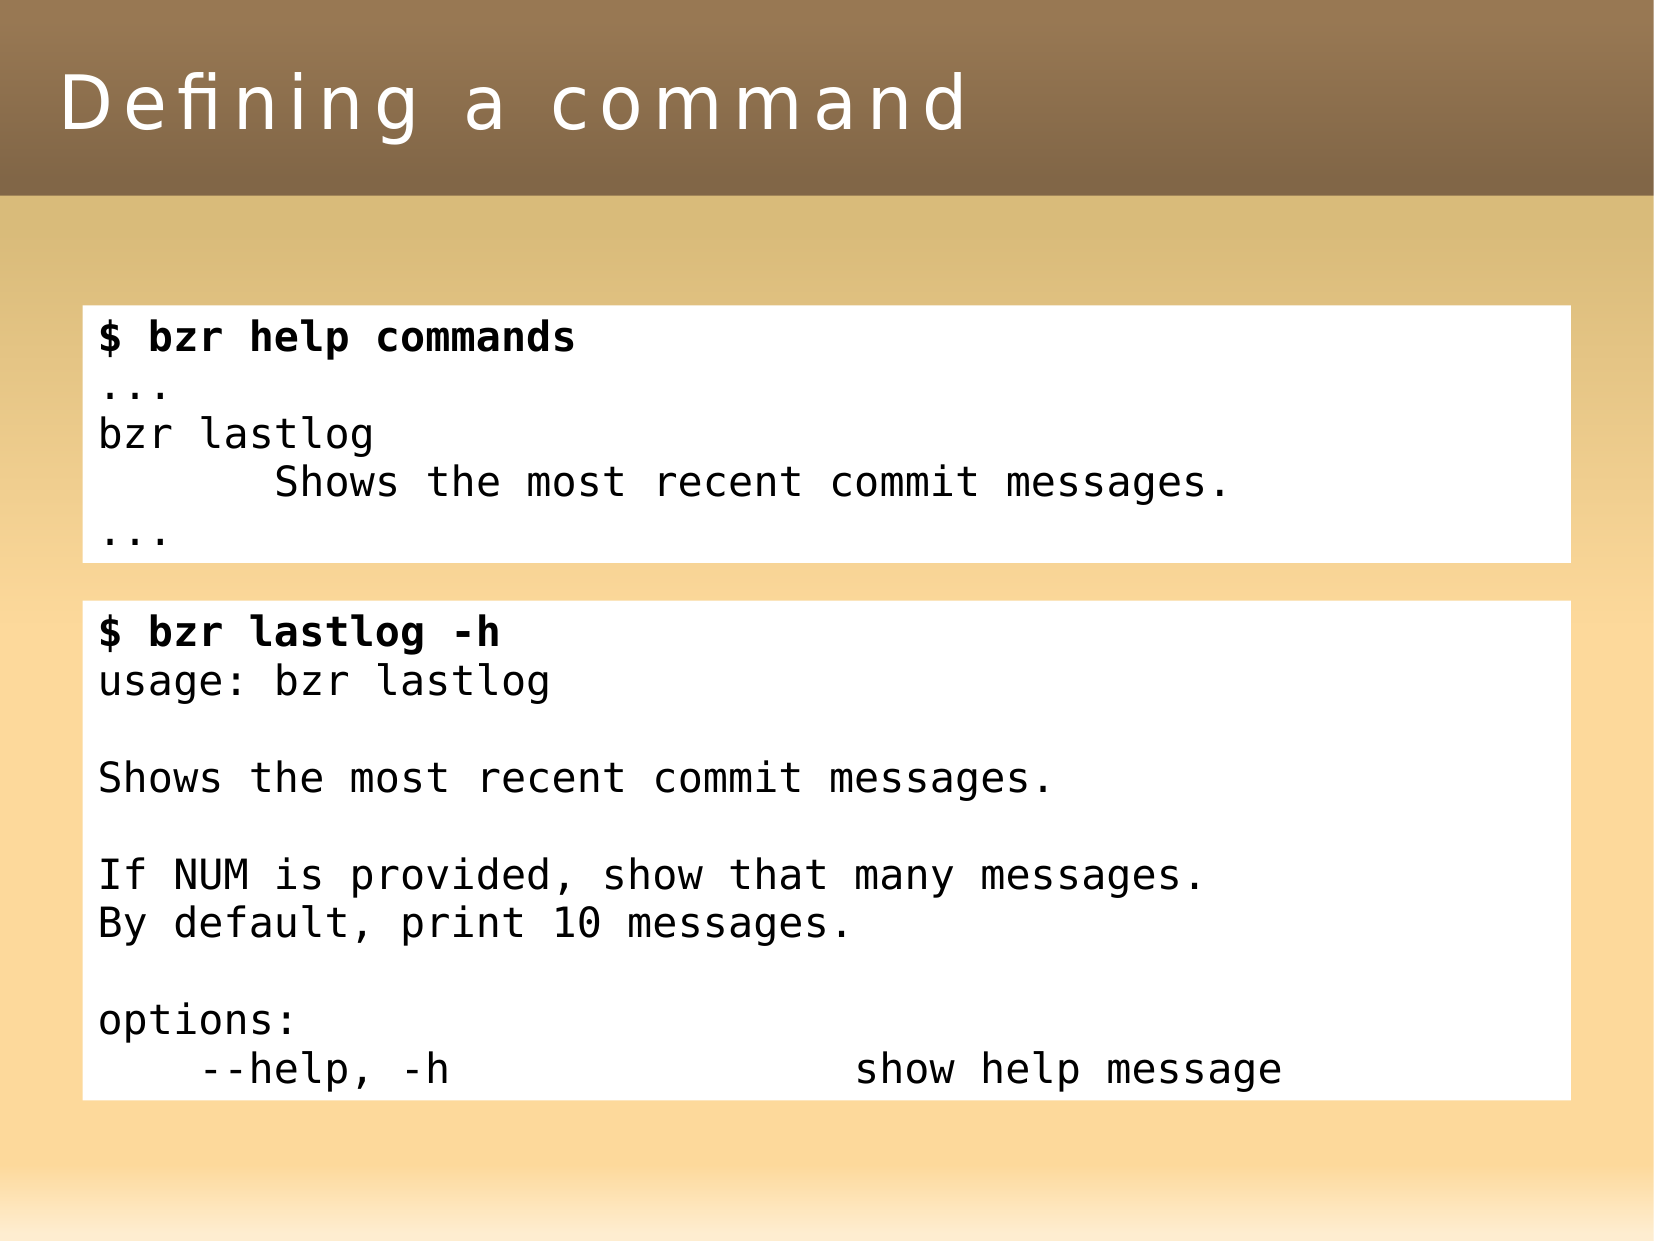

# Defining a command
$ bzr help commands
...
bzr lastlog
 Shows the most recent commit messages.
...
$ bzr lastlog -h
usage: bzr lastlog
Shows the most recent commit messages.
If NUM is provided, show that many messages.
By default, print 10 messages.
options:
 --help, -h show help message